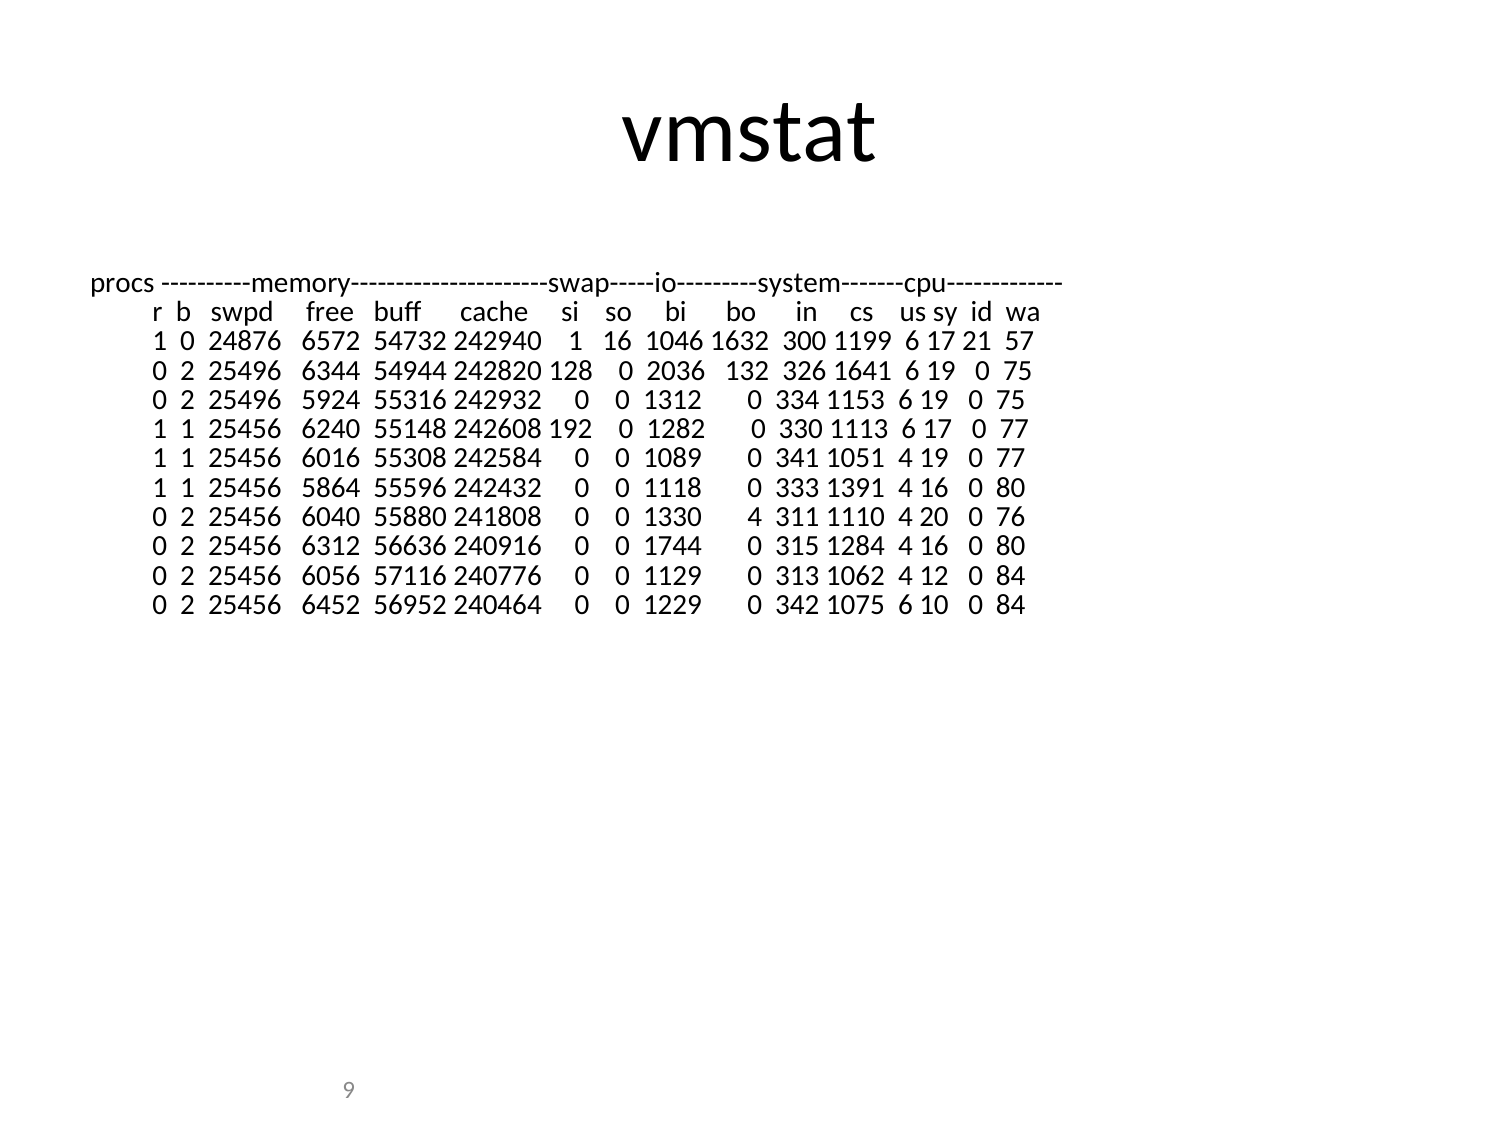

vmstat
procs ----------memory----------------------swap-----io---------system-------cpu-------------
 r  b   swpd   free   buff  cache   si   so     bi     bo   in   cs us sy id wa
 1  0  24876   6572  54732 242940    1   16  1046 1632  300 1199  6 17 21 57
 0  2  25496   6344  54944 242820 128    0  2036   132  326 1641  6 19  0 75
 0  2  25496   5924  55316 242932    0    0  1312      0  334 1153  6 19  0 75
 1  1  25456   6240  55148 242608 192    0  1282     0  330 1113  6 17  0 77
 1  1  25456   6016  55308 242584     0    0  1089     0  341 1051  4 19  0 77
 1  1  25456   5864  55596 242432     0    0  1118      0  333 1391  4 16  0 80
 0  2  25456   6040  55880 241808    0    0  1330     4  311 1110  4 20  0 76
 0  2  25456   6312  56636 240916    0    0  1744     0  315 1284  4 16  0 80
 0  2  25456   6056  57116 240776    0    0  1129     0  313 1062  4 12  0 84
 0  2  25456   6452  56952 240464    0    0  1229     0  342 1075  6 10  0 84